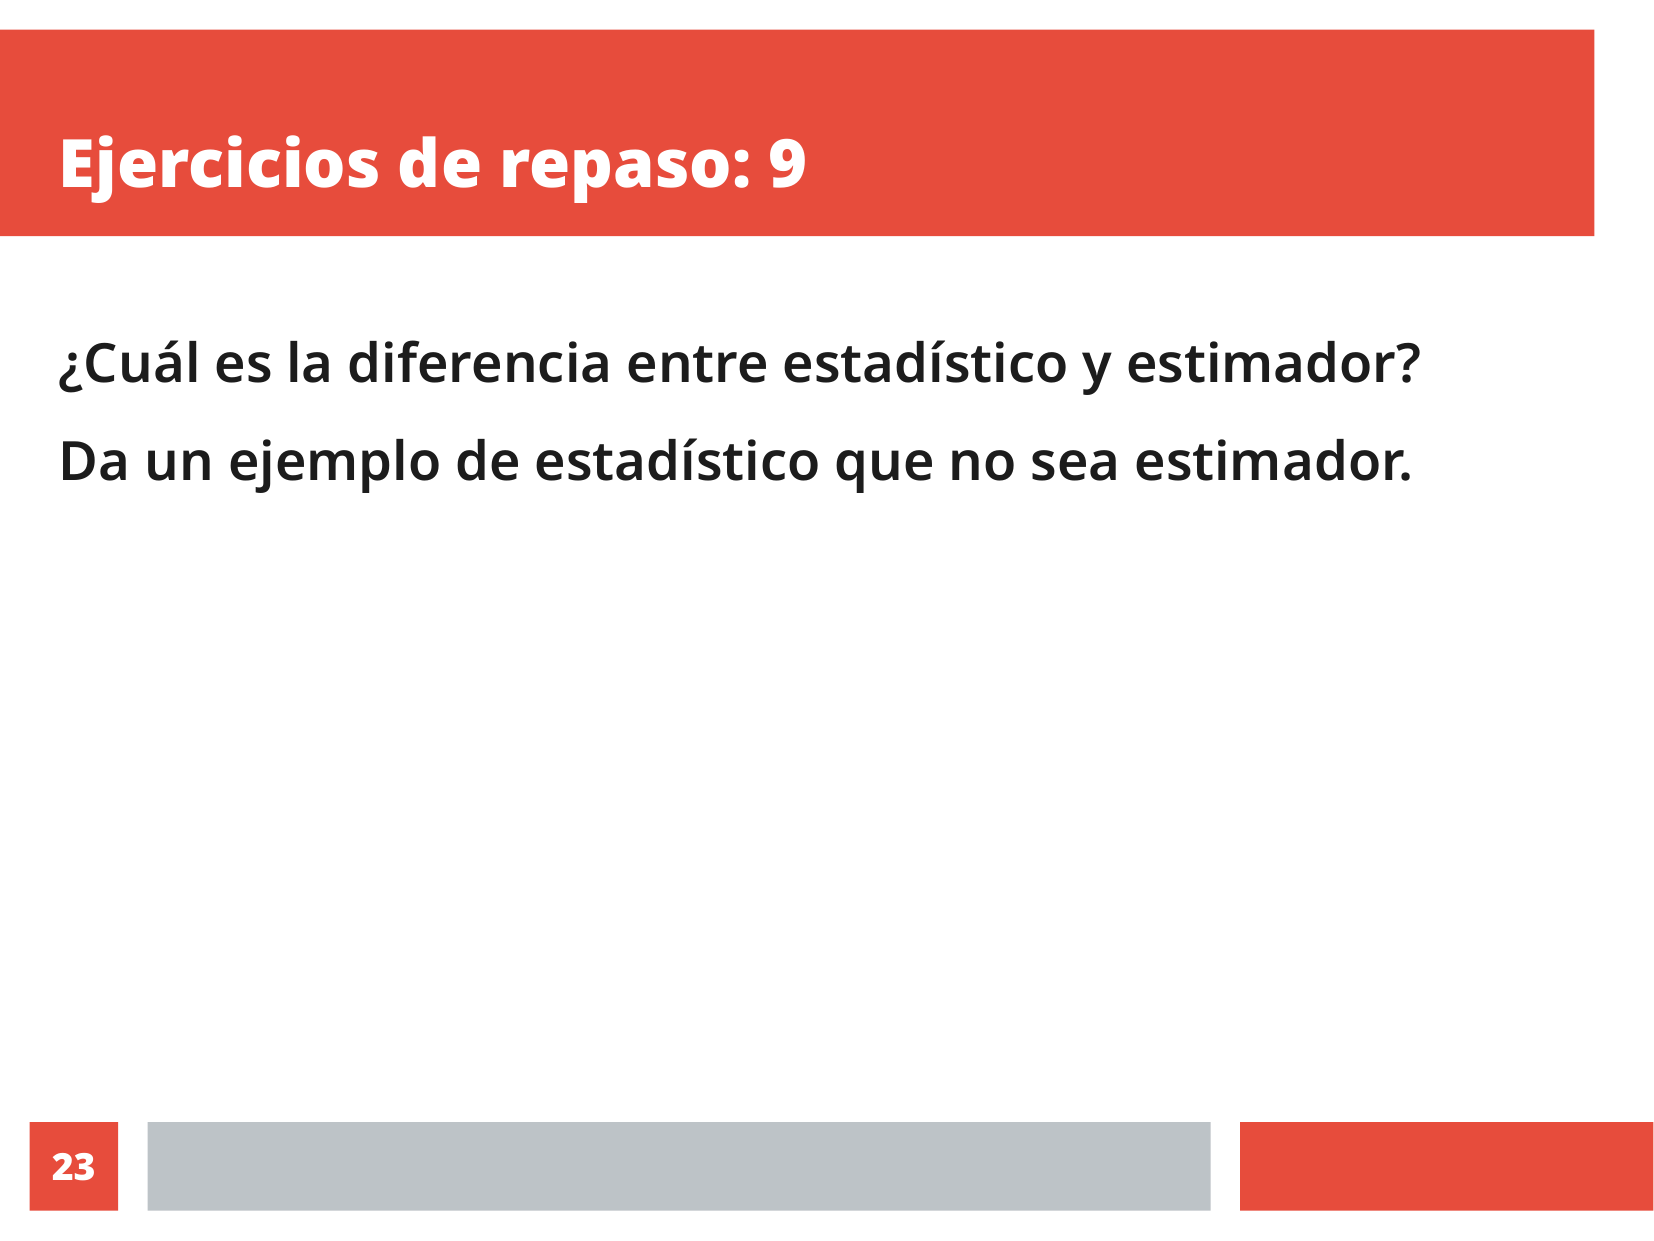

# Ejercicios de repaso: 9
¿Cuál es la diferencia entre estadístico y estimador?
Da un ejemplo de estadístico que no sea estimador.
23